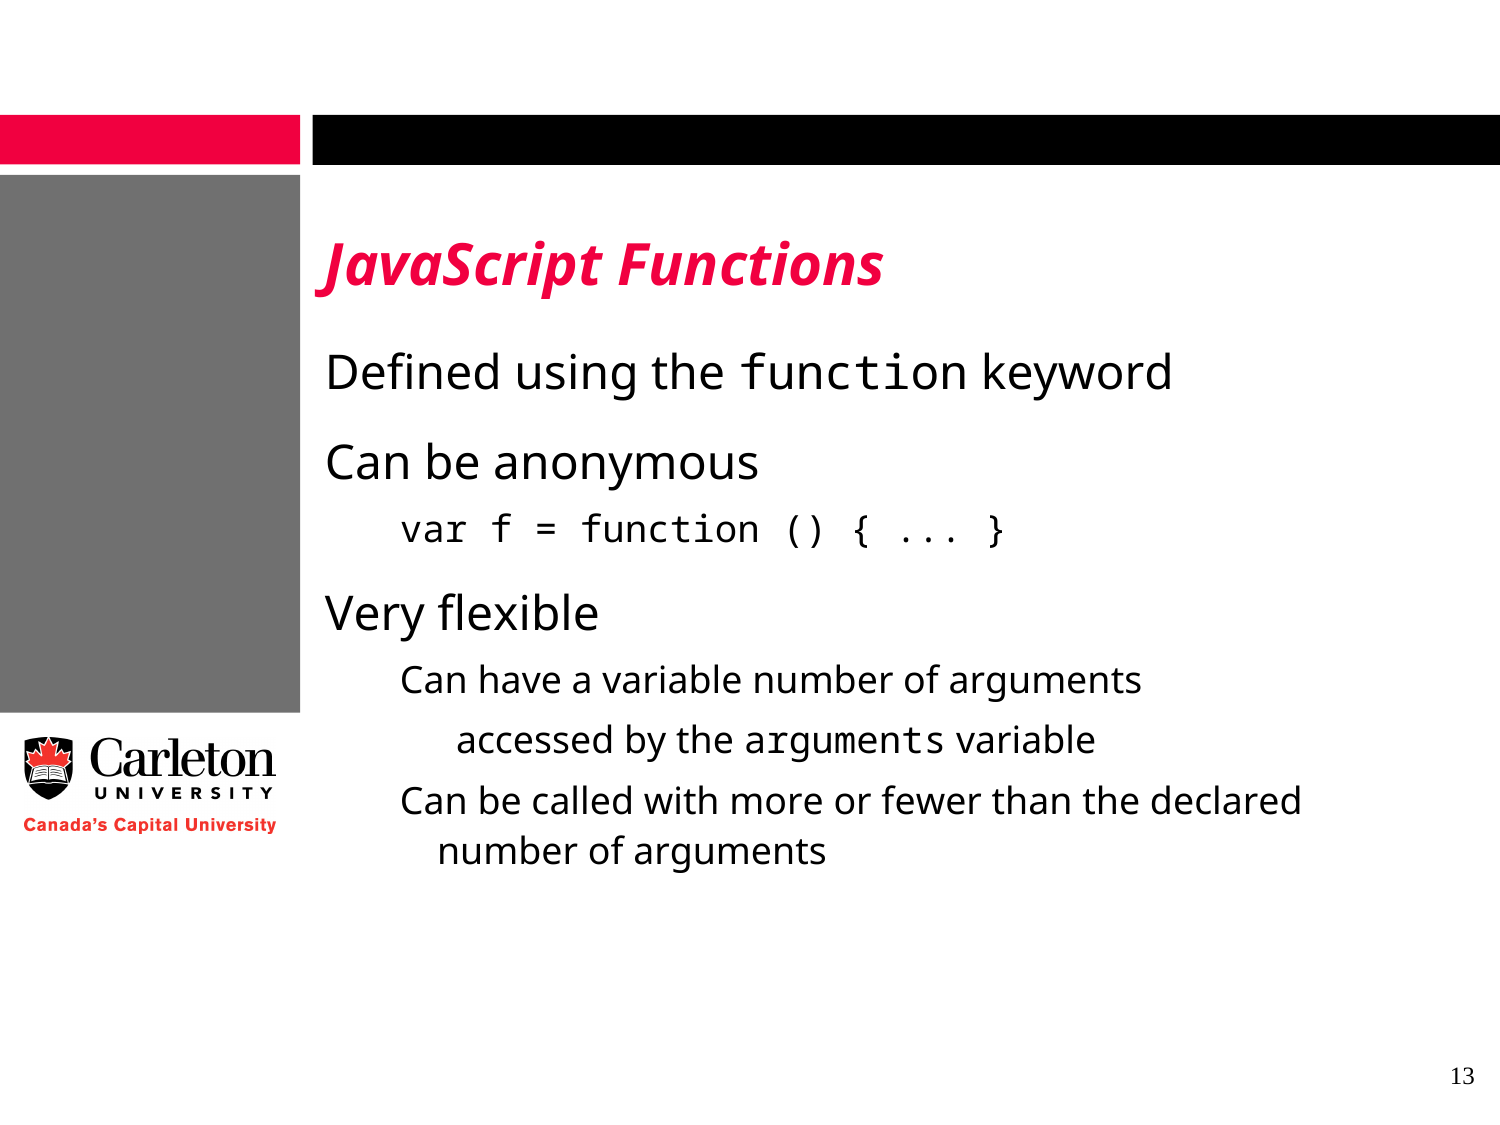

# JavaScript Functions
Defined using the function keyword
Can be anonymous
var f = function () { ... }
Very flexible
Can have a variable number of arguments
accessed by the arguments variable
Can be called with more or fewer than the declared number of arguments
13